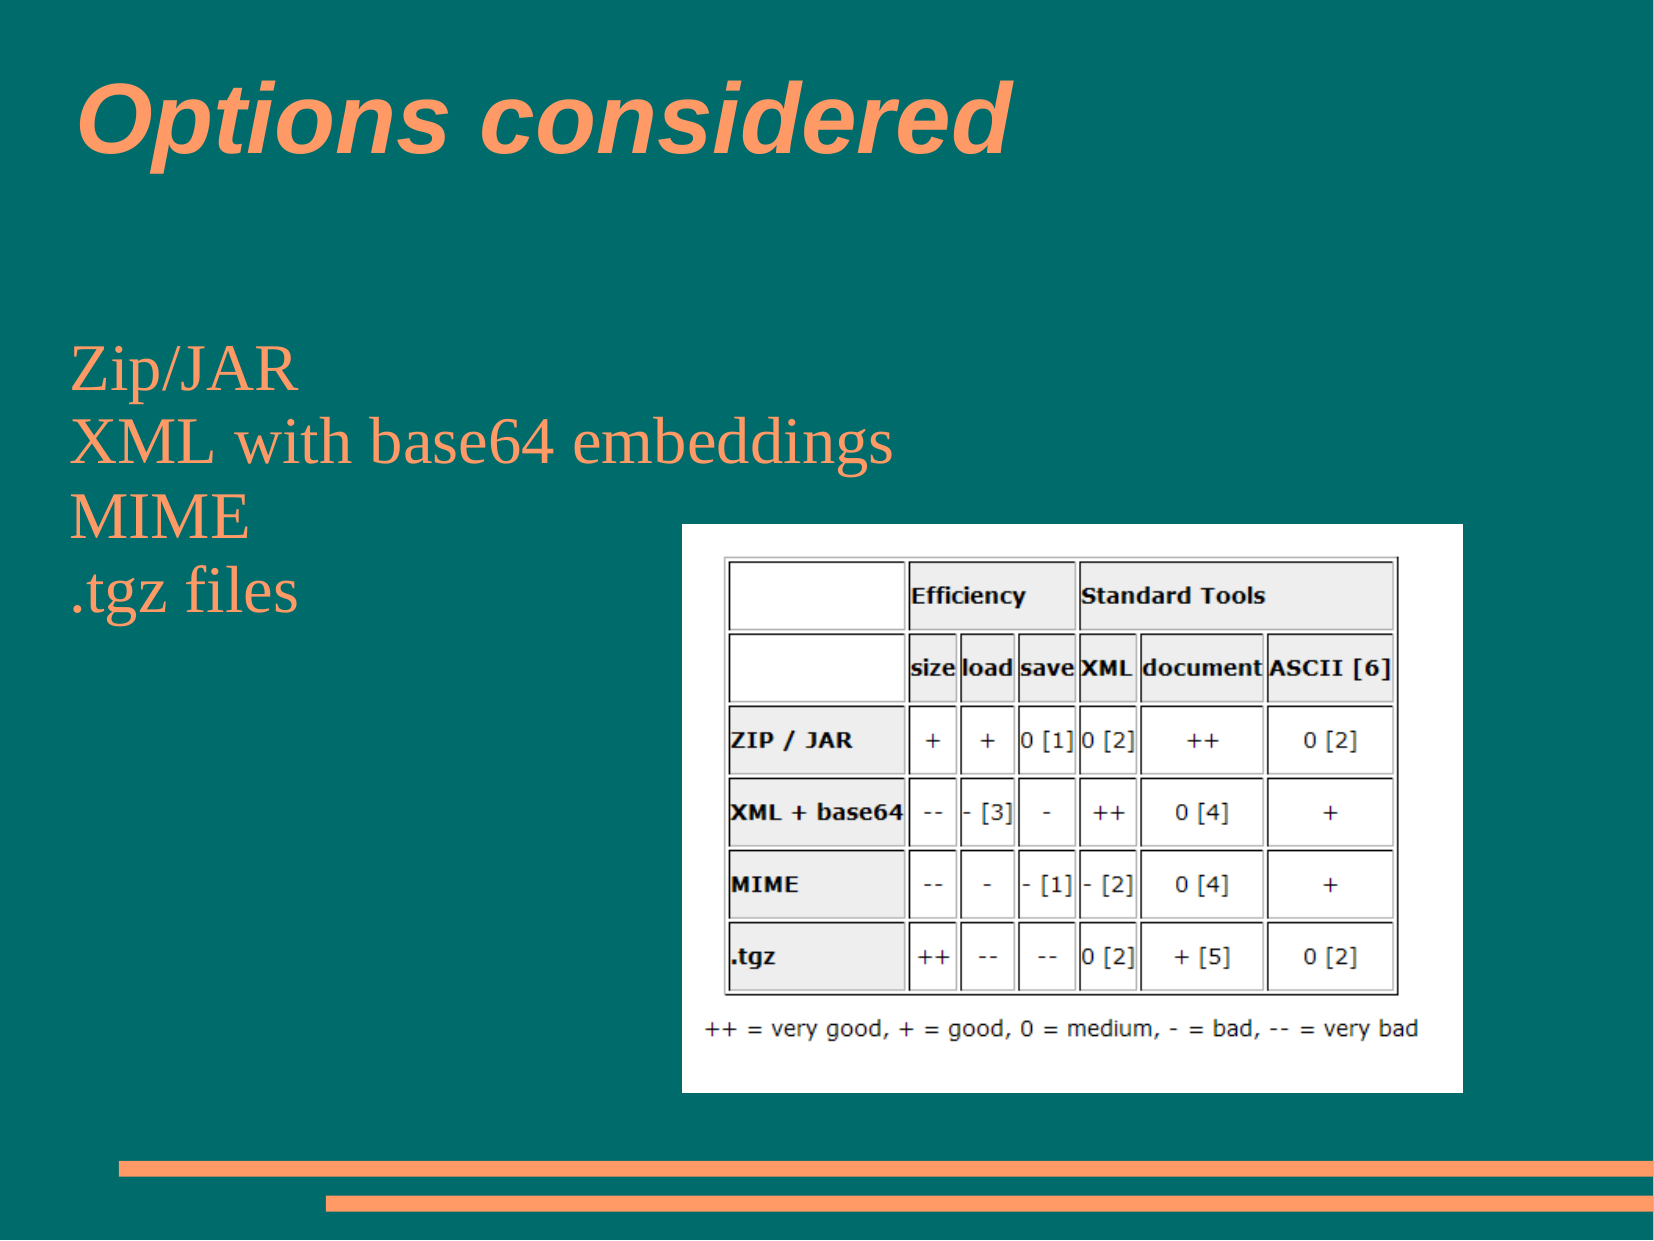

# Options considered
Zip/JAR
XML with base64 embeddings
MIME
.tgz files